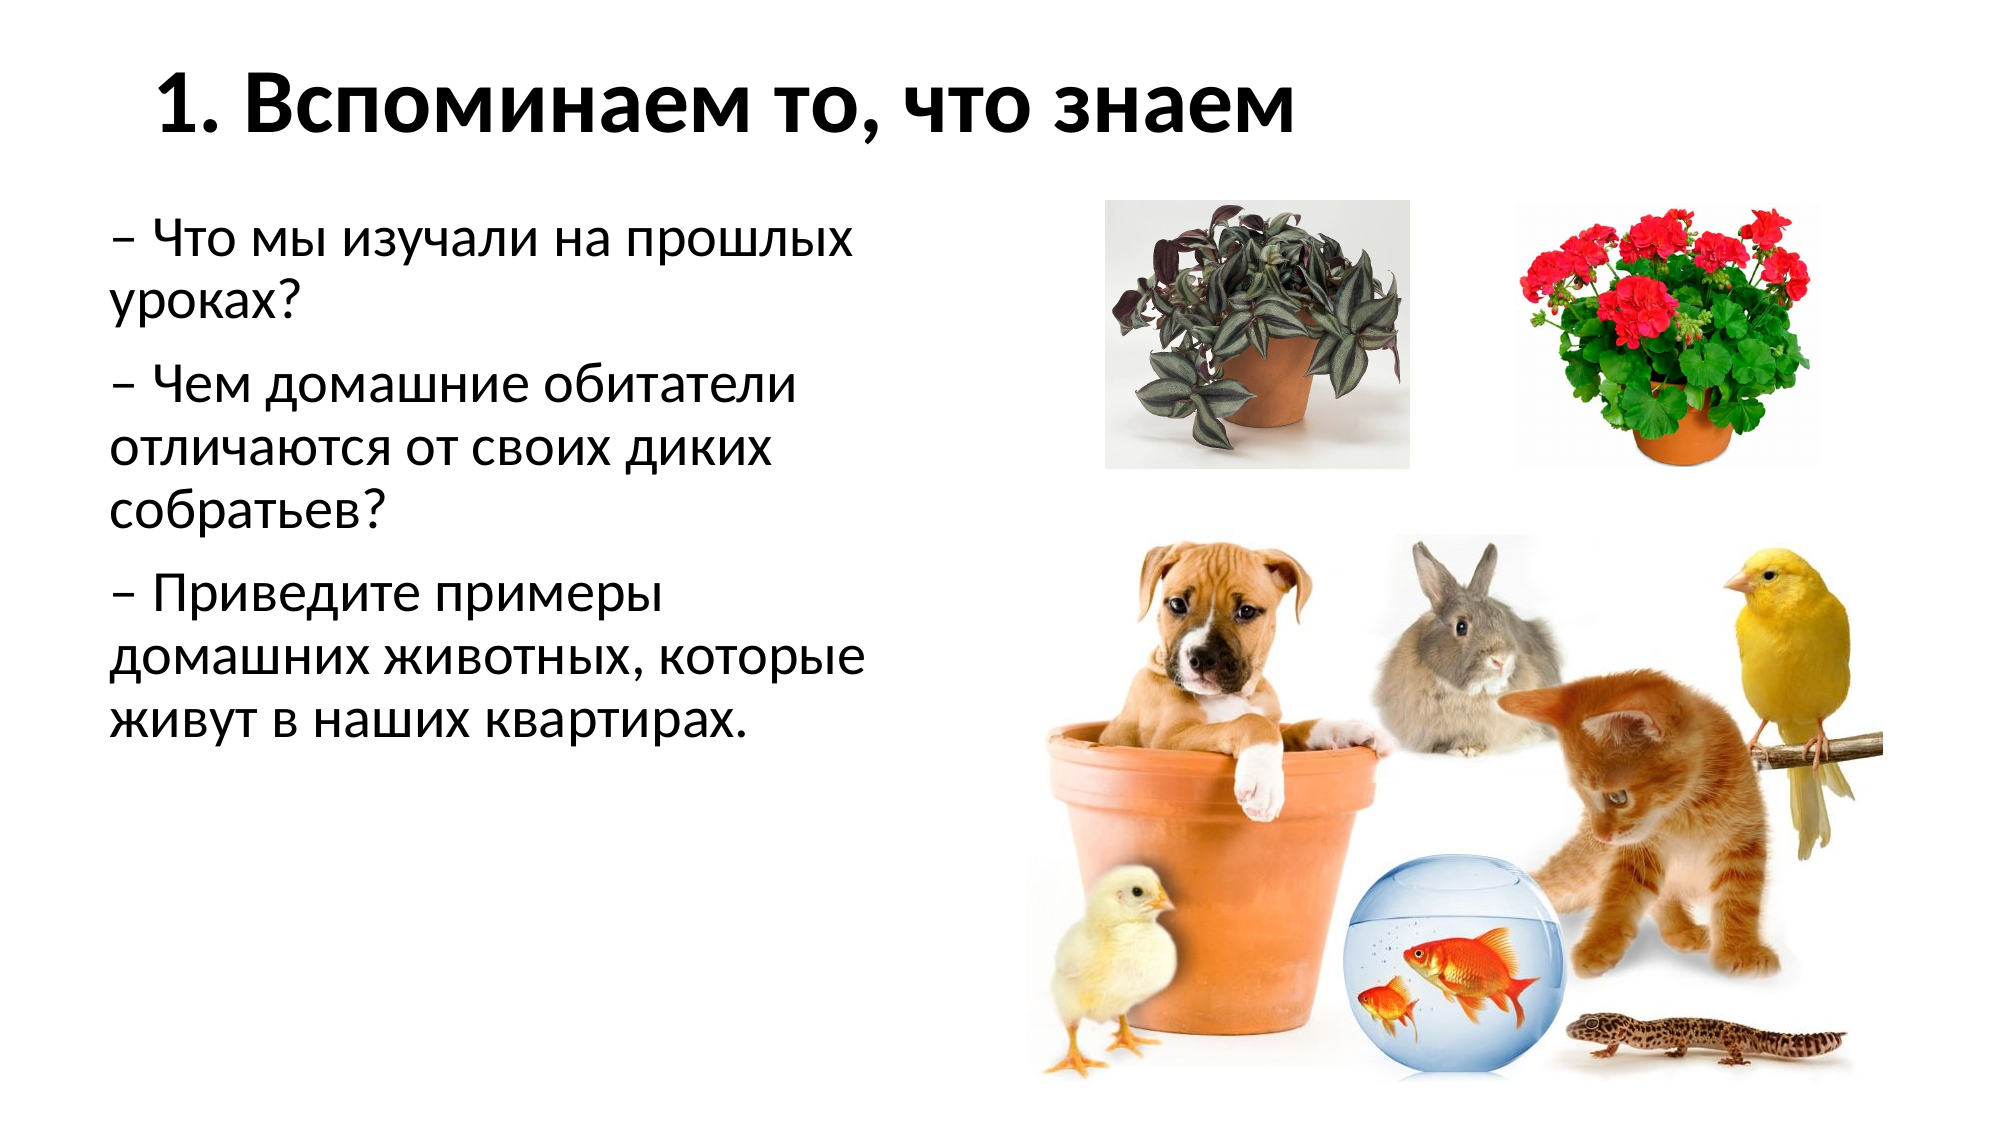

# 1. Вспоминаем то, что знаем
– Что мы изучали на прошлых уроках?
– Чем домашние обитатели отличаются от своих диких собратьев?
– Приведите примеры домашних животных, которые живут в наших квартирах.